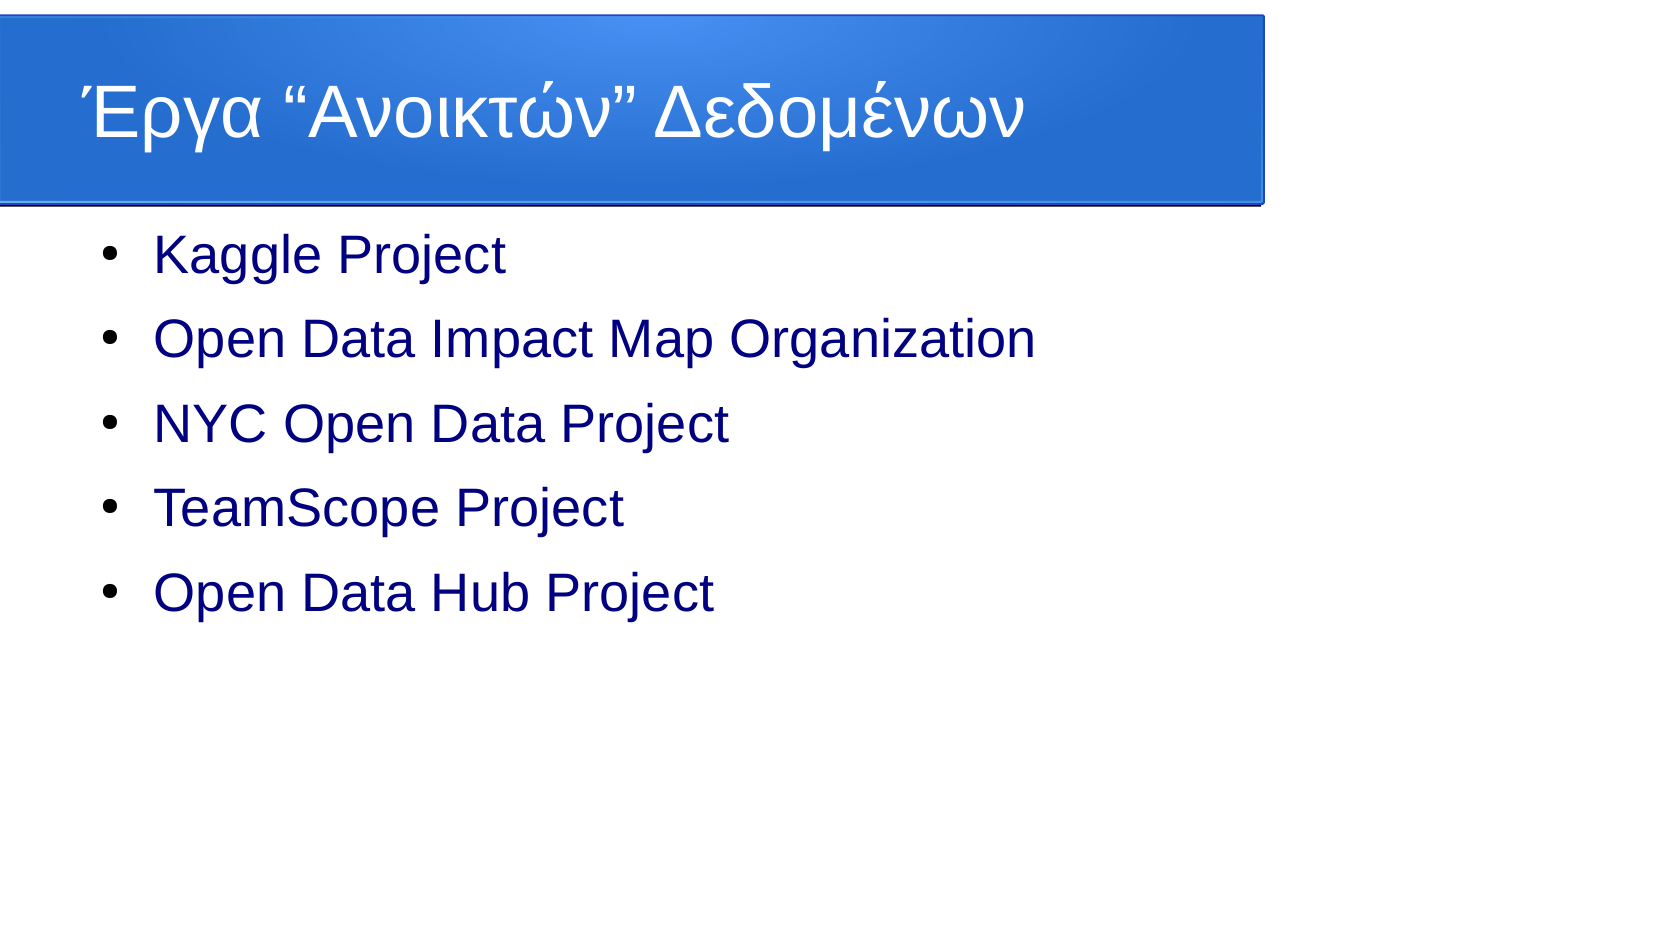

# Έργα “Ανοικτών” Δεδομένων
Kaggle Project
Open Data Impact Map Organization
NYC Open Data Project
TeamScope Project
Open Data Hub Project